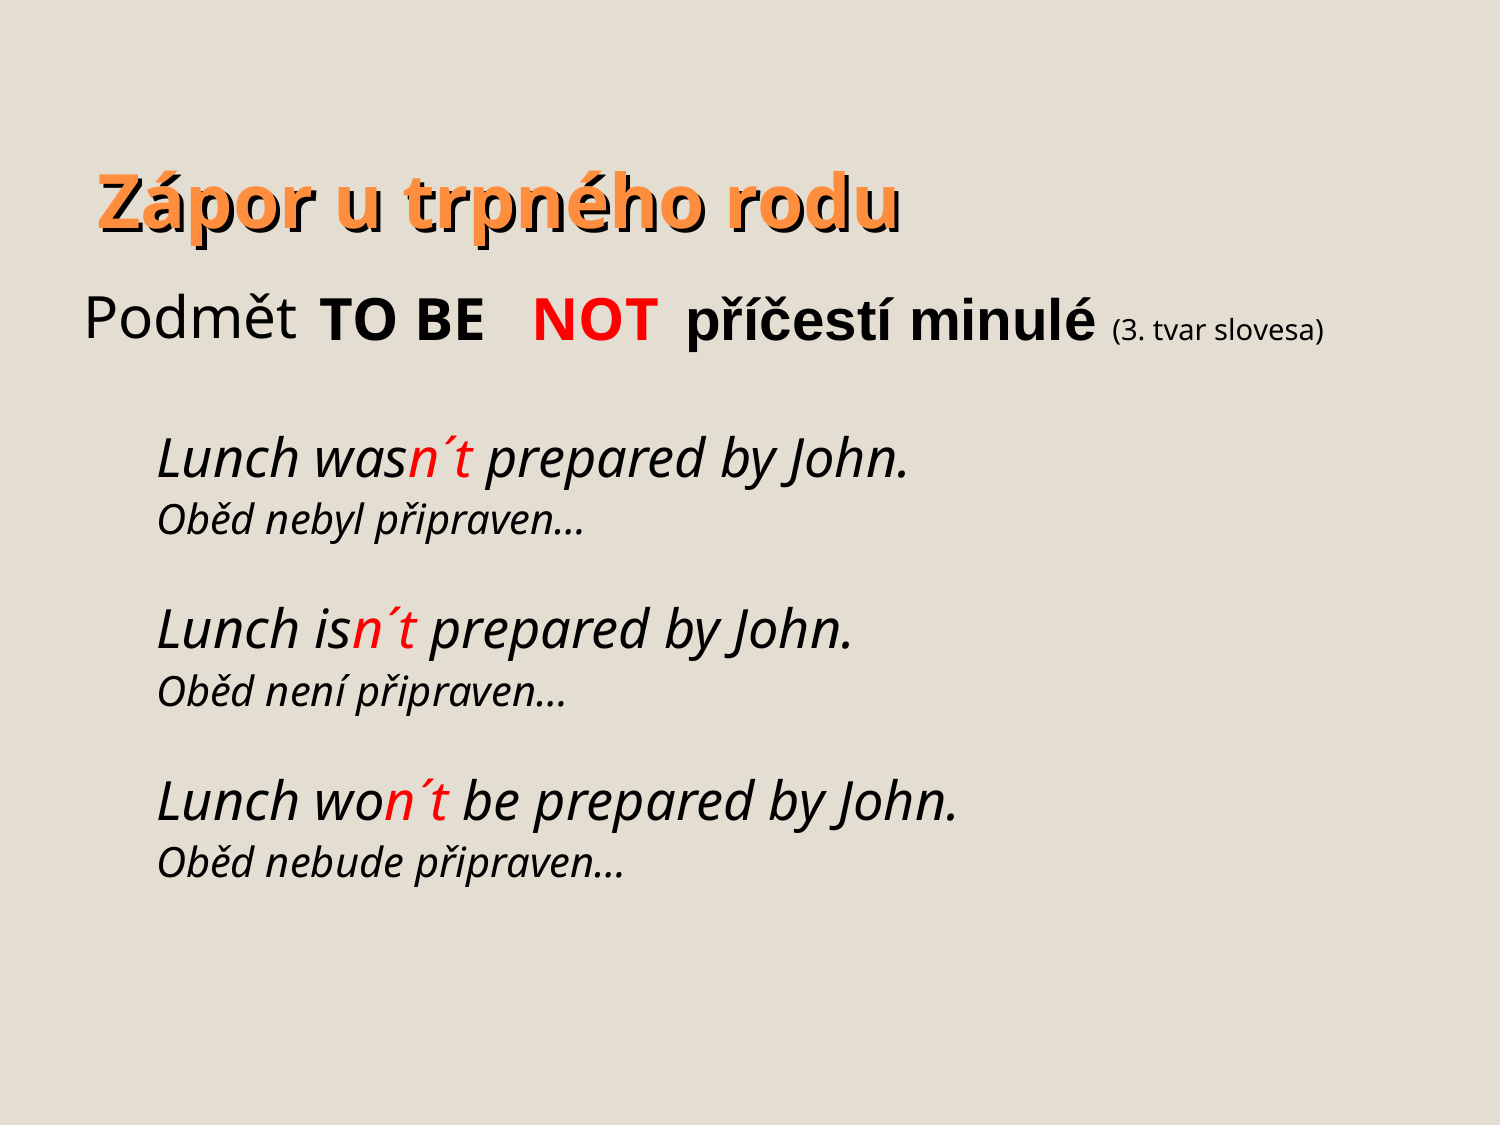

# Zápor u trpného rodu
Podmět
TO BE
NOT
příčestí minulé (3. tvar slovesa)
	Lunch wasn´t prepared by John.
	Oběd nebyl připraven…
	Lunch isn´t prepared by John.
	Oběd není připraven…
	Lunch won´t be prepared by John.
	Oběd nebude připraven…